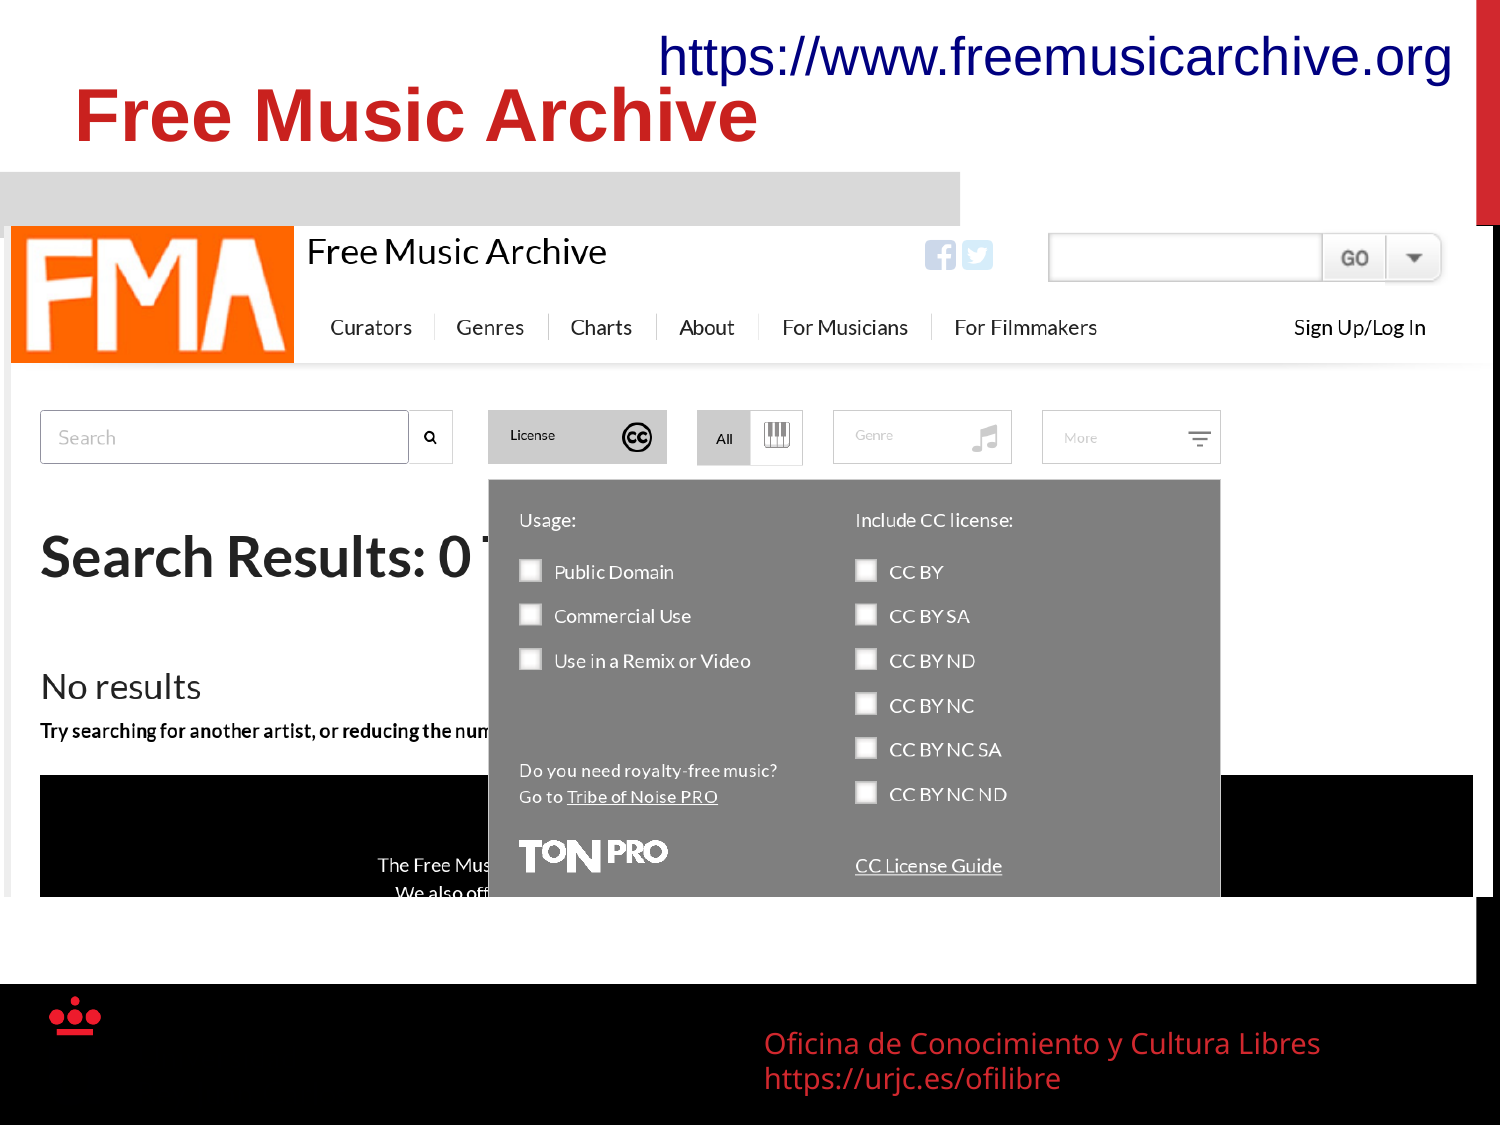

https://www.freemusicarchive.org
#
Free Music Archive
Oficina de Conocimiento y Cultura Libres
https://urjc.es/ofilibre